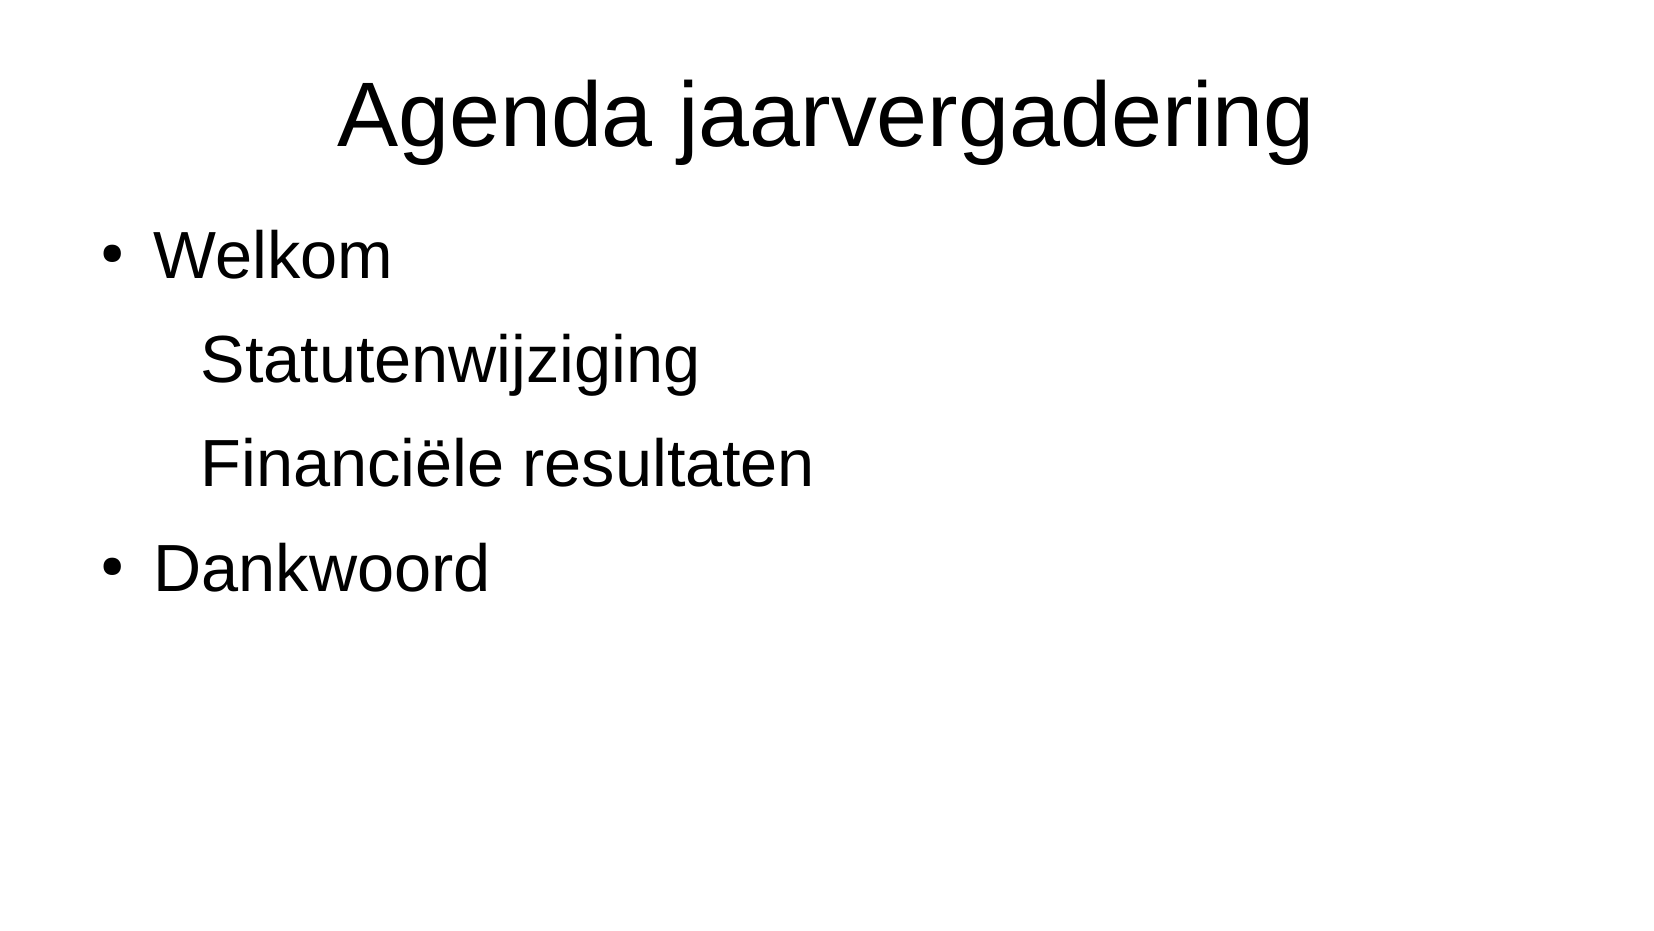

# Agenda jaarvergadering
Welkom
Statutenwijziging
Financiële resultaten
Dankwoord